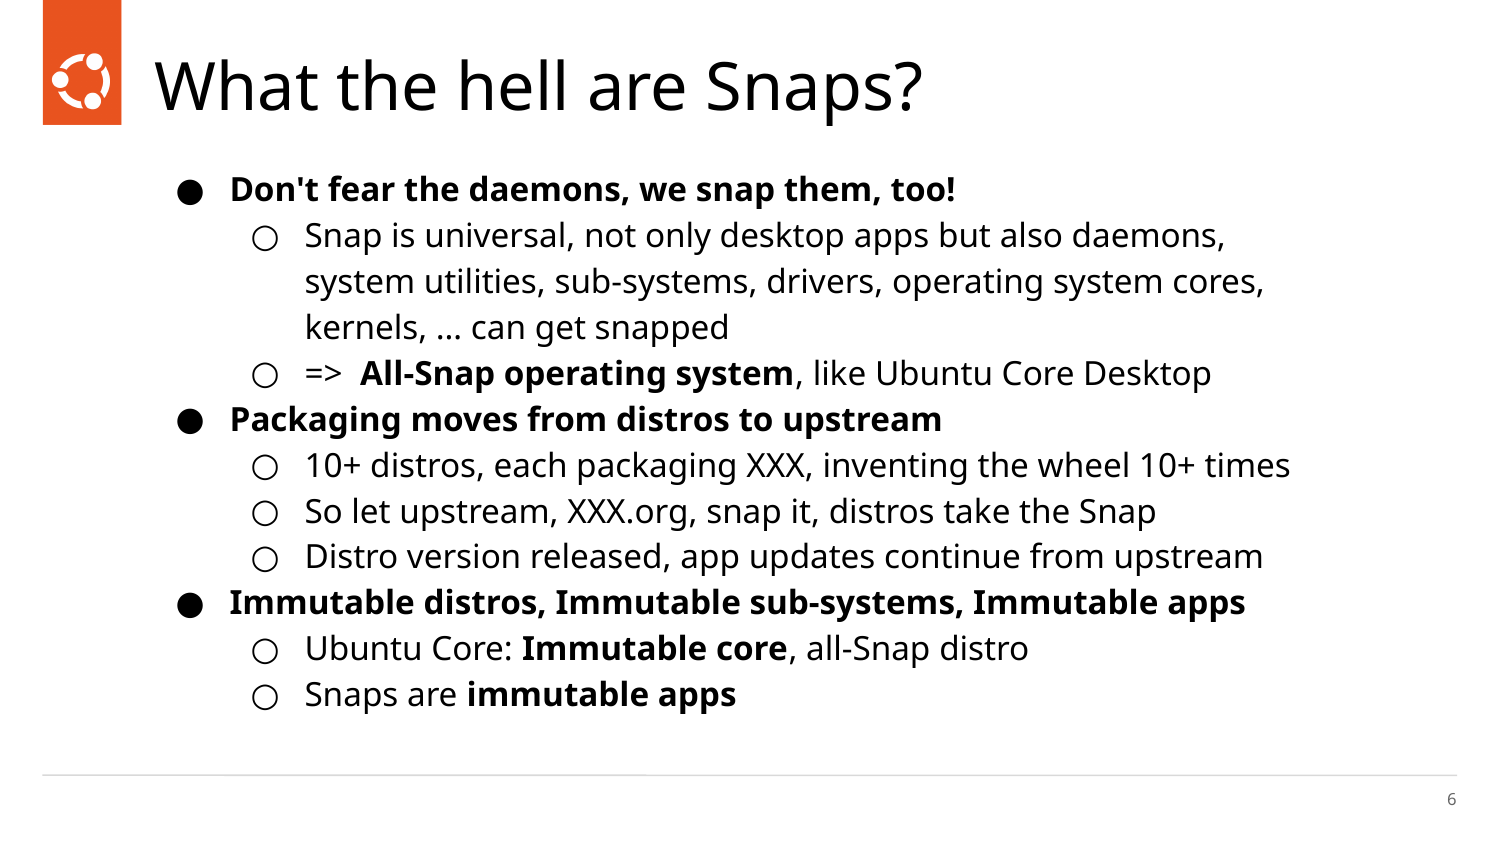

# What the hell are Snaps?
Don't fear the daemons, we snap them, too!
Snap is universal, not only desktop apps but also daemons, system utilities, sub-systems, drivers, operating system cores, kernels, … can get snapped
=> All-Snap operating system, like Ubuntu Core Desktop
Packaging moves from distros to upstream
10+ distros, each packaging XXX, inventing the wheel 10+ times
So let upstream, XXX.org, snap it, distros take the Snap
Distro version released, app updates continue from upstream
Immutable distros, Immutable sub-systems, Immutable apps
Ubuntu Core: Immutable core, all-Snap distro
Snaps are immutable apps